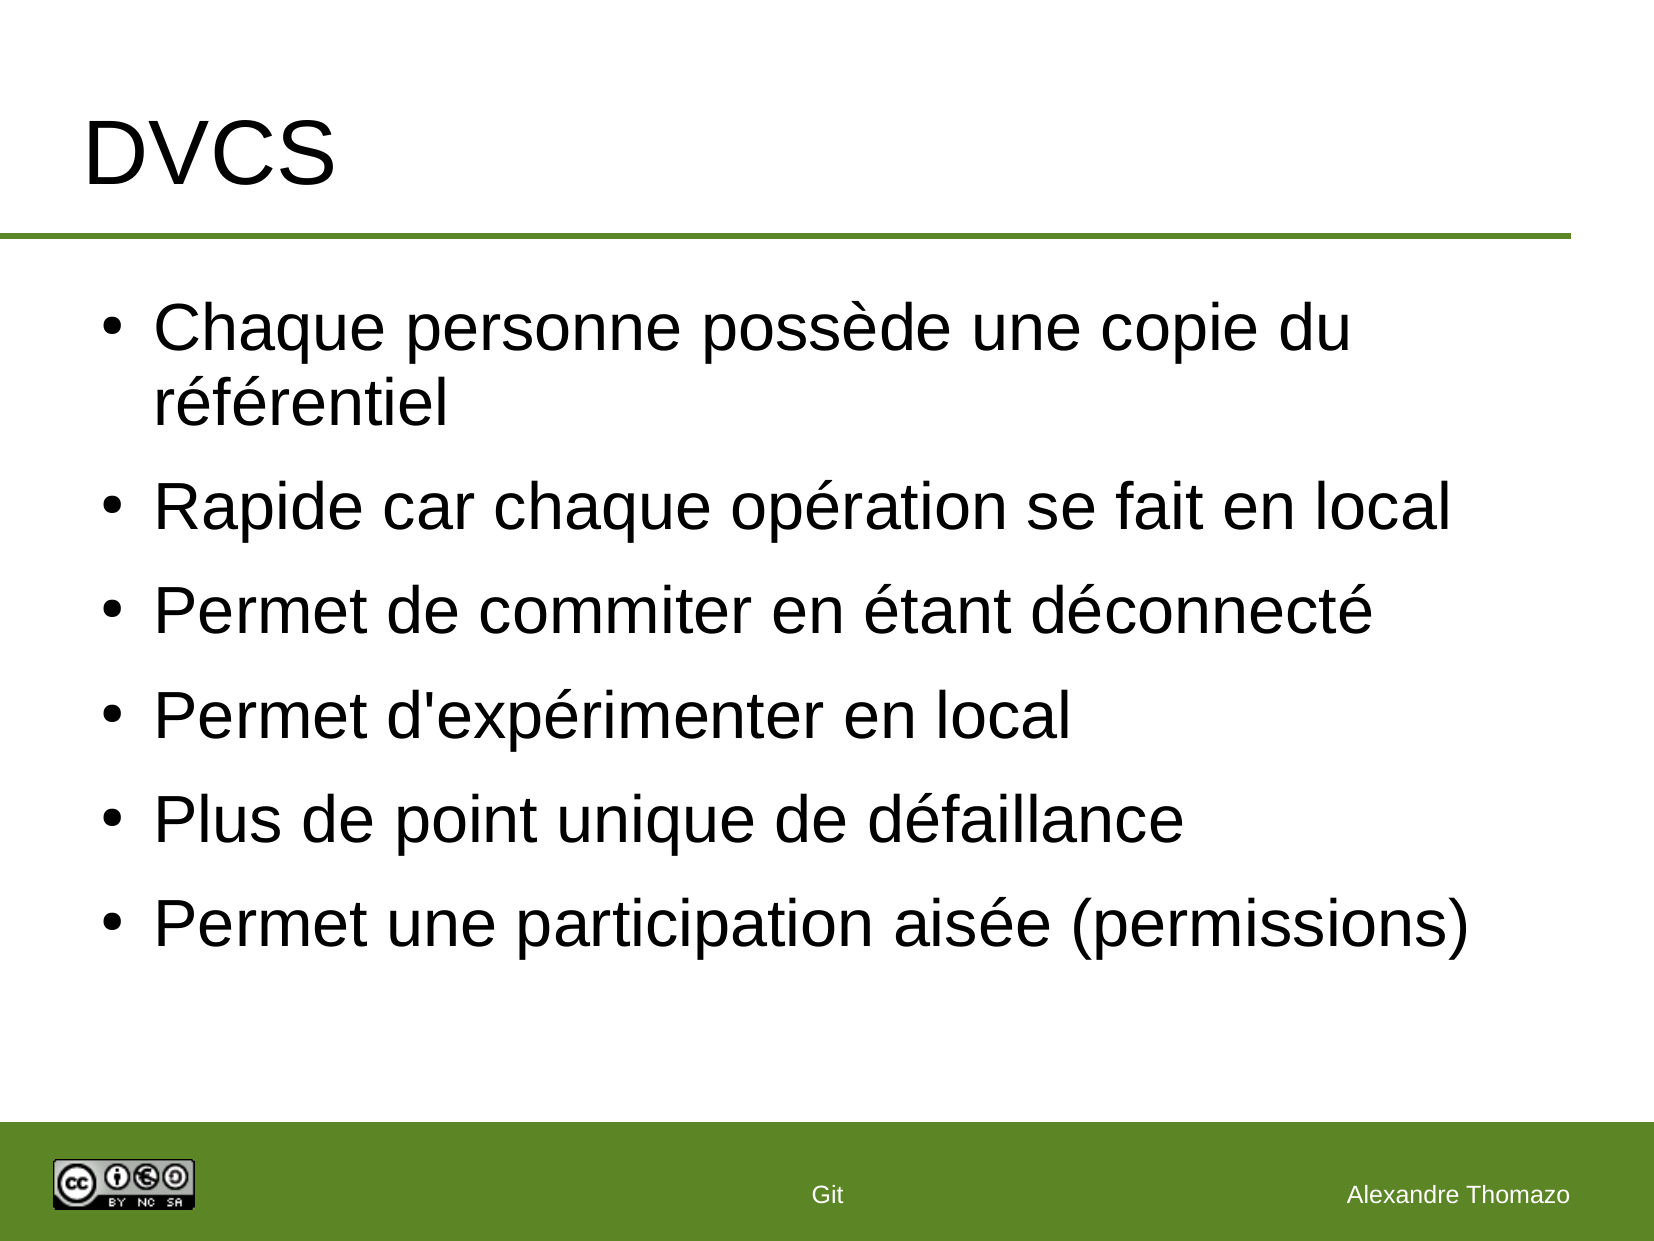

# DVCS
Chaque personne possède une copie du référentiel
Rapide car chaque opération se fait en local
Permet de commiter en étant déconnecté
Permet d'expérimenter en local
Plus de point unique de défaillance
Permet une participation aisée (permissions)
Git
7